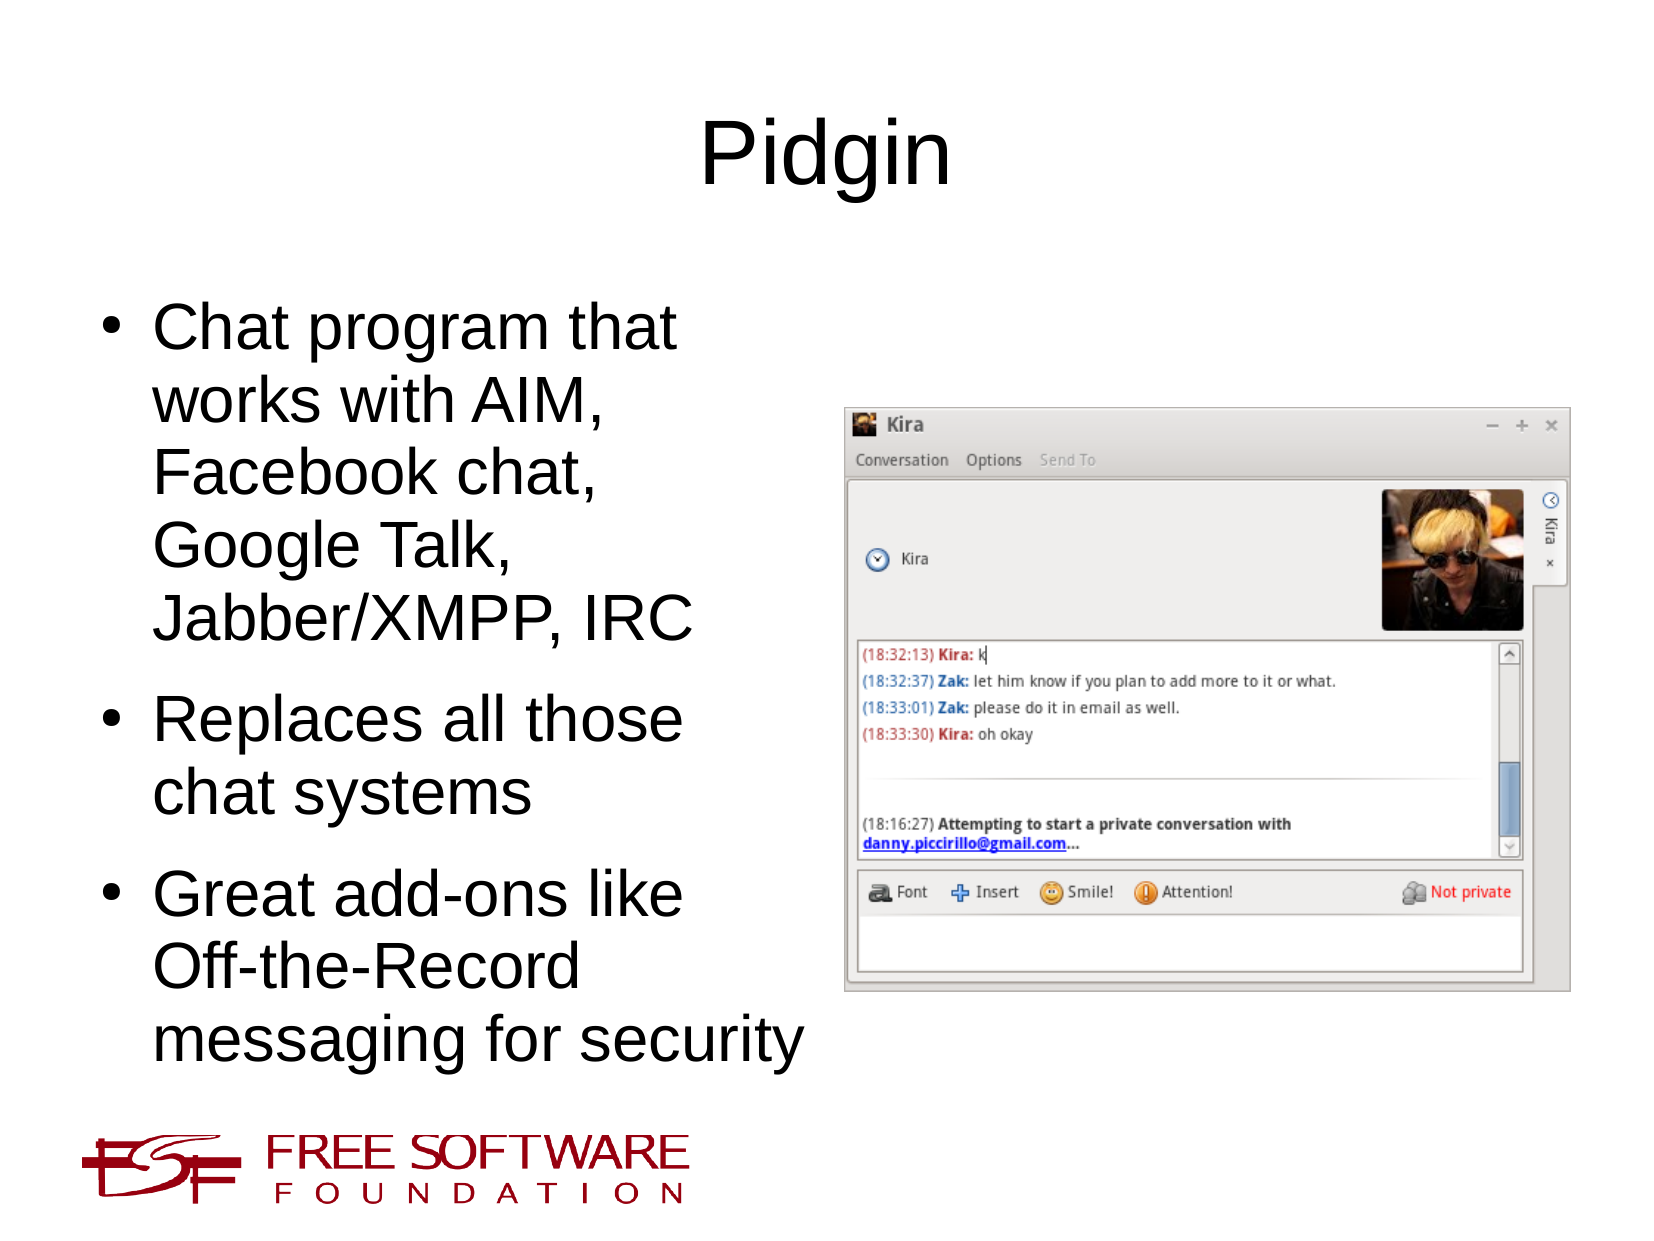

# Pidgin
Chat program that works with AIM, Facebook chat, Google Talk, Jabber/XMPP, IRC
Replaces all those chat systems
Great add-ons like Off-the-Record messaging for security